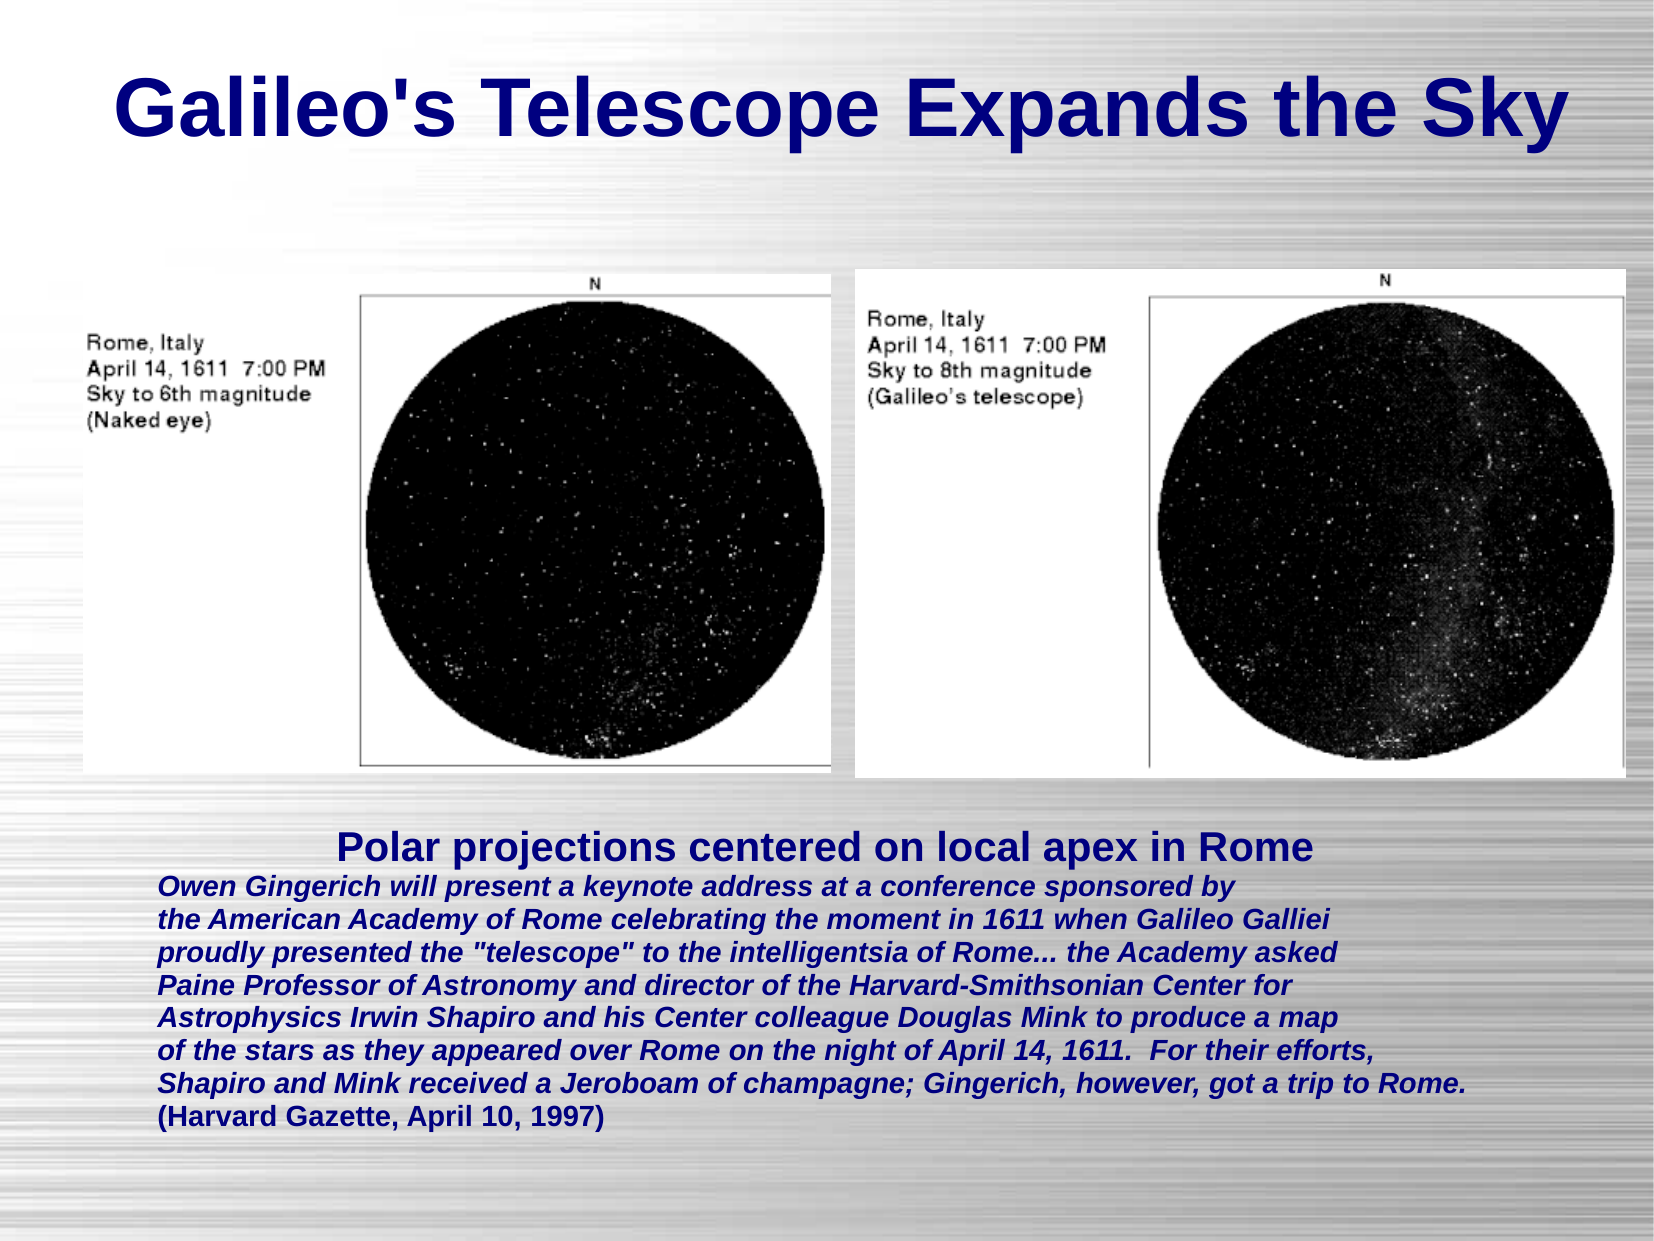

Galileo's Telescope Expands the Sky
Polar projections centered on local apex in Rome
Owen Gingerich will present a keynote address at a conference sponsored by
the American Academy of Rome celebrating the moment in 1611 when Galileo Galliei
proudly presented the "telescope" to the intelligentsia of Rome... the Academy asked
Paine Professor of Astronomy and director of the Harvard-Smithsonian Center for
Astrophysics Irwin Shapiro and his Center colleague Douglas Mink to produce a map
of the stars as they appeared over Rome on the night of April 14, 1611. For their efforts,
Shapiro and Mink received a Jeroboam of champagne; Gingerich, however, got a trip to Rome.
(Harvard Gazette, April 10, 1997)